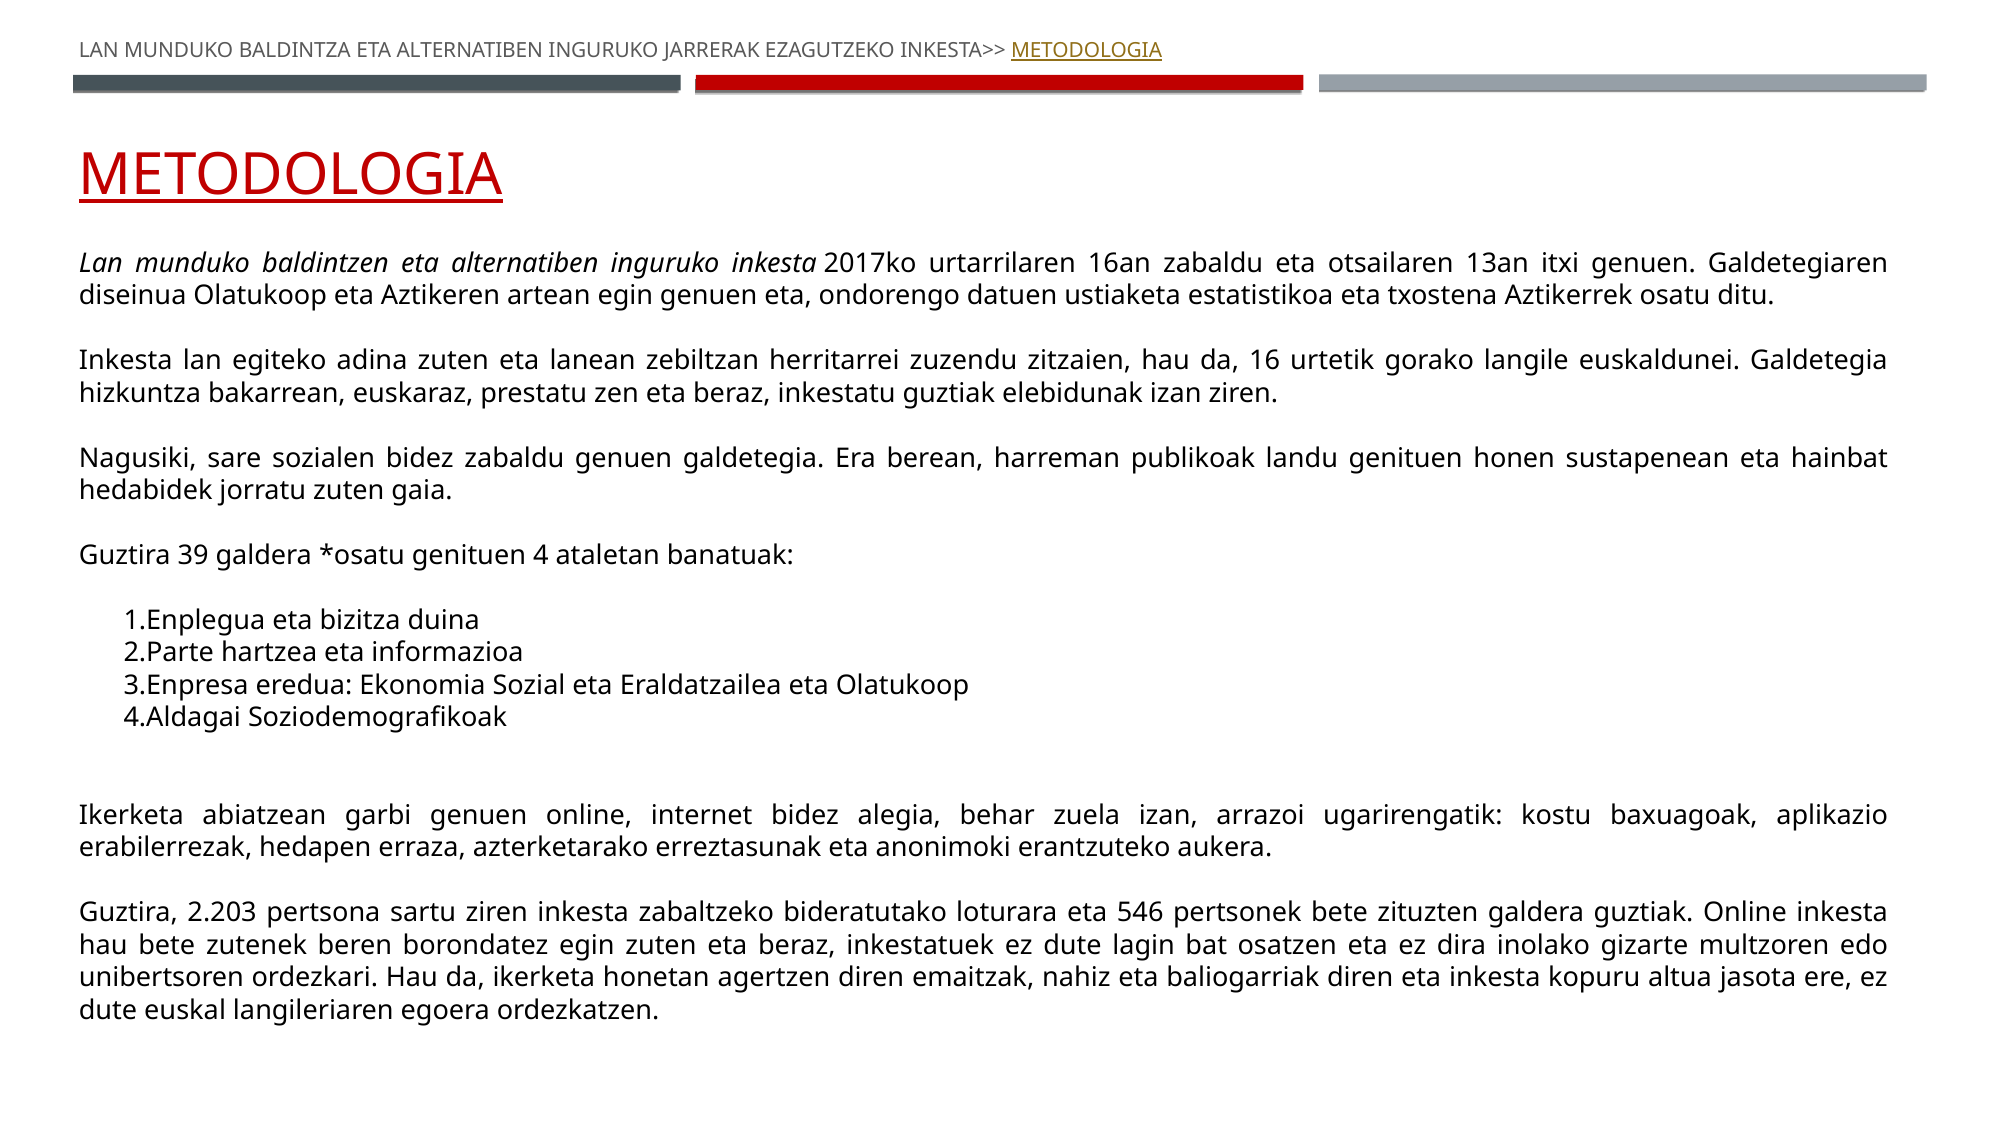

LAN MUNDUKO BALDINTZA ETA ALTERNATIBEN INGURUKO JARRERAK EZAGUTZEKO INKESTA>> METODOLOGIA
METODOLOGIA
Lan munduko baldintzen eta alternatiben inguruko inkesta 2017ko urtarrilaren 16an zabaldu eta otsailaren 13an itxi genuen. Galdetegiaren diseinua Olatukoop eta Aztikeren artean egin genuen eta, ondorengo datuen ustiaketa estatistikoa eta txostena Aztikerrek osatu ditu.
Inkesta lan egiteko adina zuten eta lanean zebiltzan herritarrei zuzendu zitzaien, hau da, 16 urtetik gorako langile euskaldunei. Galdetegia hizkuntza bakarrean, euskaraz, prestatu zen eta beraz, inkestatu guztiak elebidunak izan ziren.
Nagusiki, sare sozialen bidez zabaldu genuen galdetegia. Era berean, harreman publikoak landu genituen honen sustapenean eta hainbat hedabidek jorratu zuten gaia.
Guztira 39 galdera *osatu genituen 4 ataletan banatuak:
1.Enplegua eta bizitza duina
2.Parte hartzea eta informazioa
3.Enpresa eredua: Ekonomia Sozial eta Eraldatzailea eta Olatukoop
4.Aldagai Soziodemografikoak
Ikerketa abiatzean garbi genuen online, internet bidez alegia, behar zuela izan, arrazoi ugarirengatik: kostu baxuagoak, aplikazio erabilerrezak, hedapen erraza, azterketarako erreztasunak eta anonimoki erantzuteko aukera.
Guztira, 2.203 pertsona sartu ziren inkesta zabaltzeko bideratutako loturara eta 546 pertsonek bete zituzten galdera guztiak. Online inkesta hau bete zutenek beren borondatez egin zuten eta beraz, inkestatuek ez dute lagin bat osatzen eta ez dira inolako gizarte multzoren edo unibertsoren ordezkari. Hau da, ikerketa honetan agertzen diren emaitzak, nahiz eta baliogarriak diren eta inkesta kopuru altua jasota ere, ez dute euskal langileriaren egoera ordezkatzen.